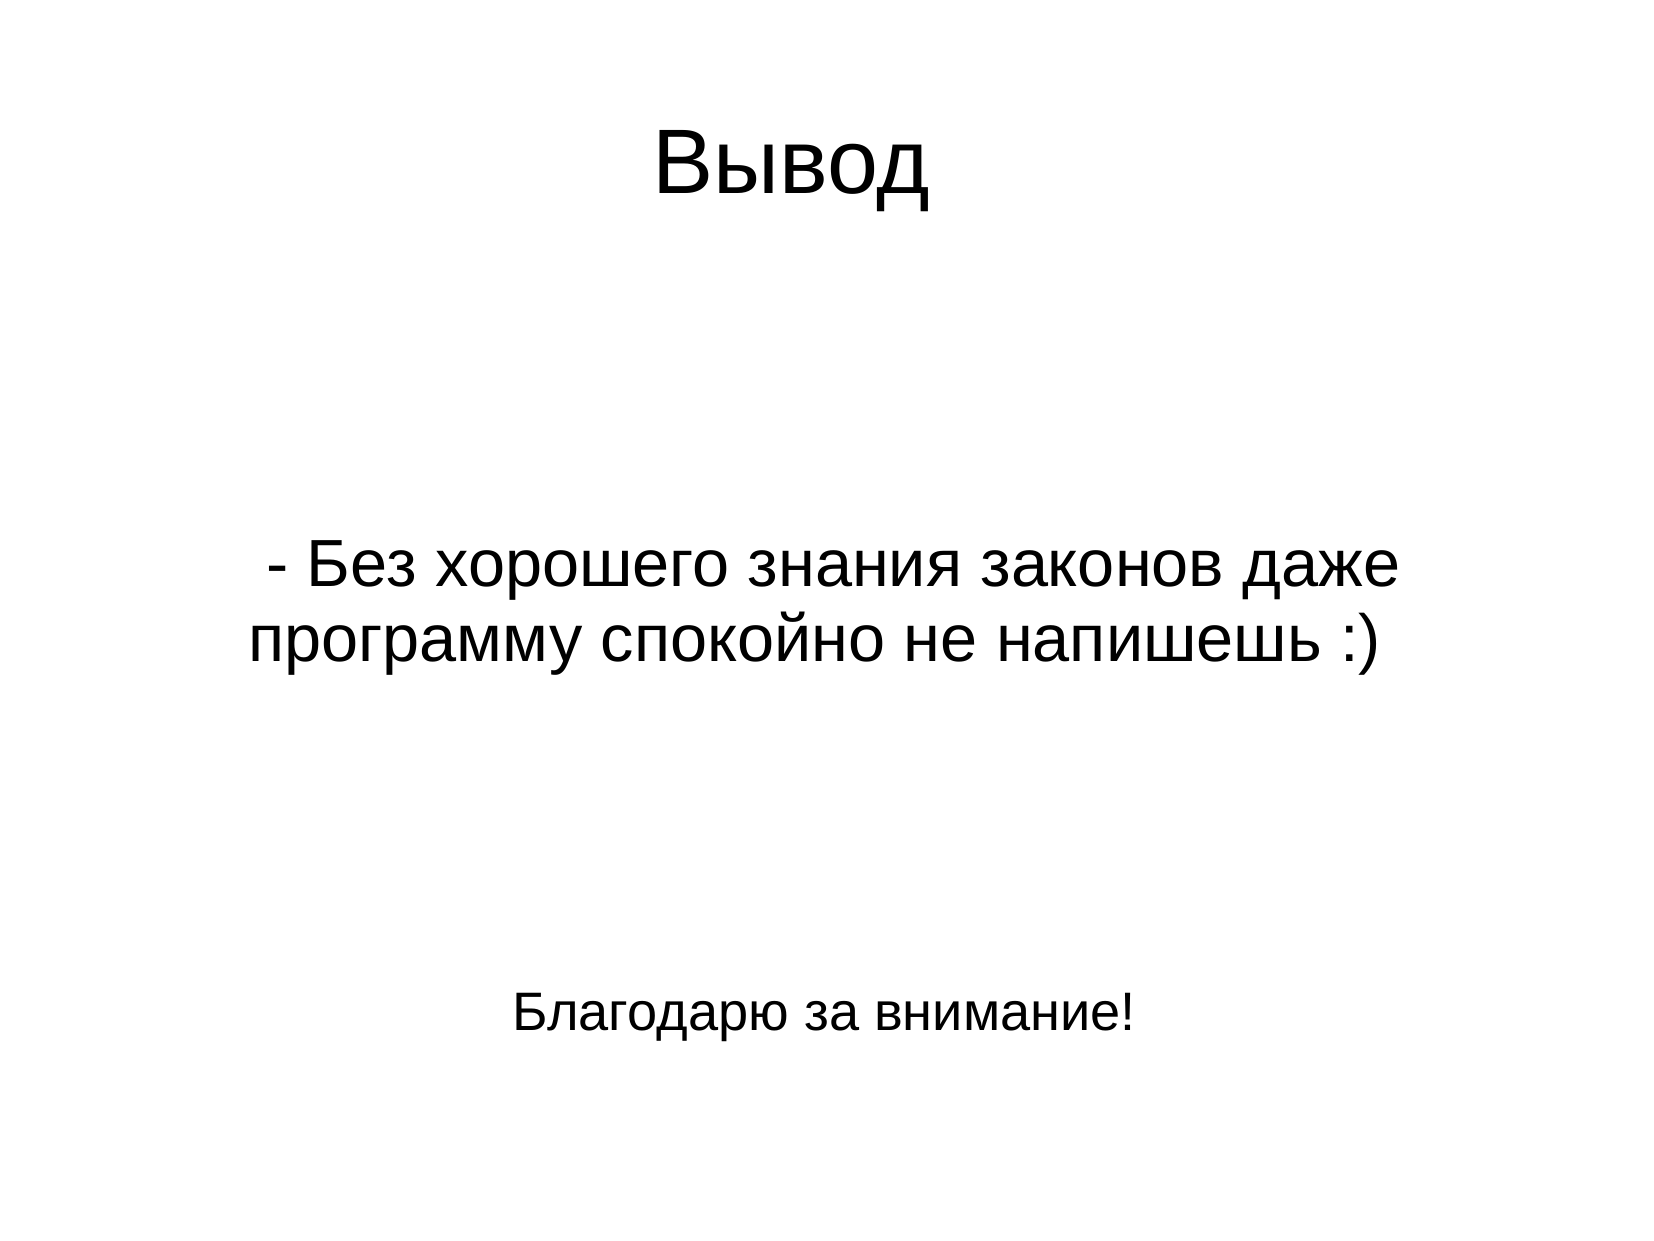

# Вывод
 - Без хорошего знания законов даже программу спокойно не напишешь :)
Благодарю за внимание!